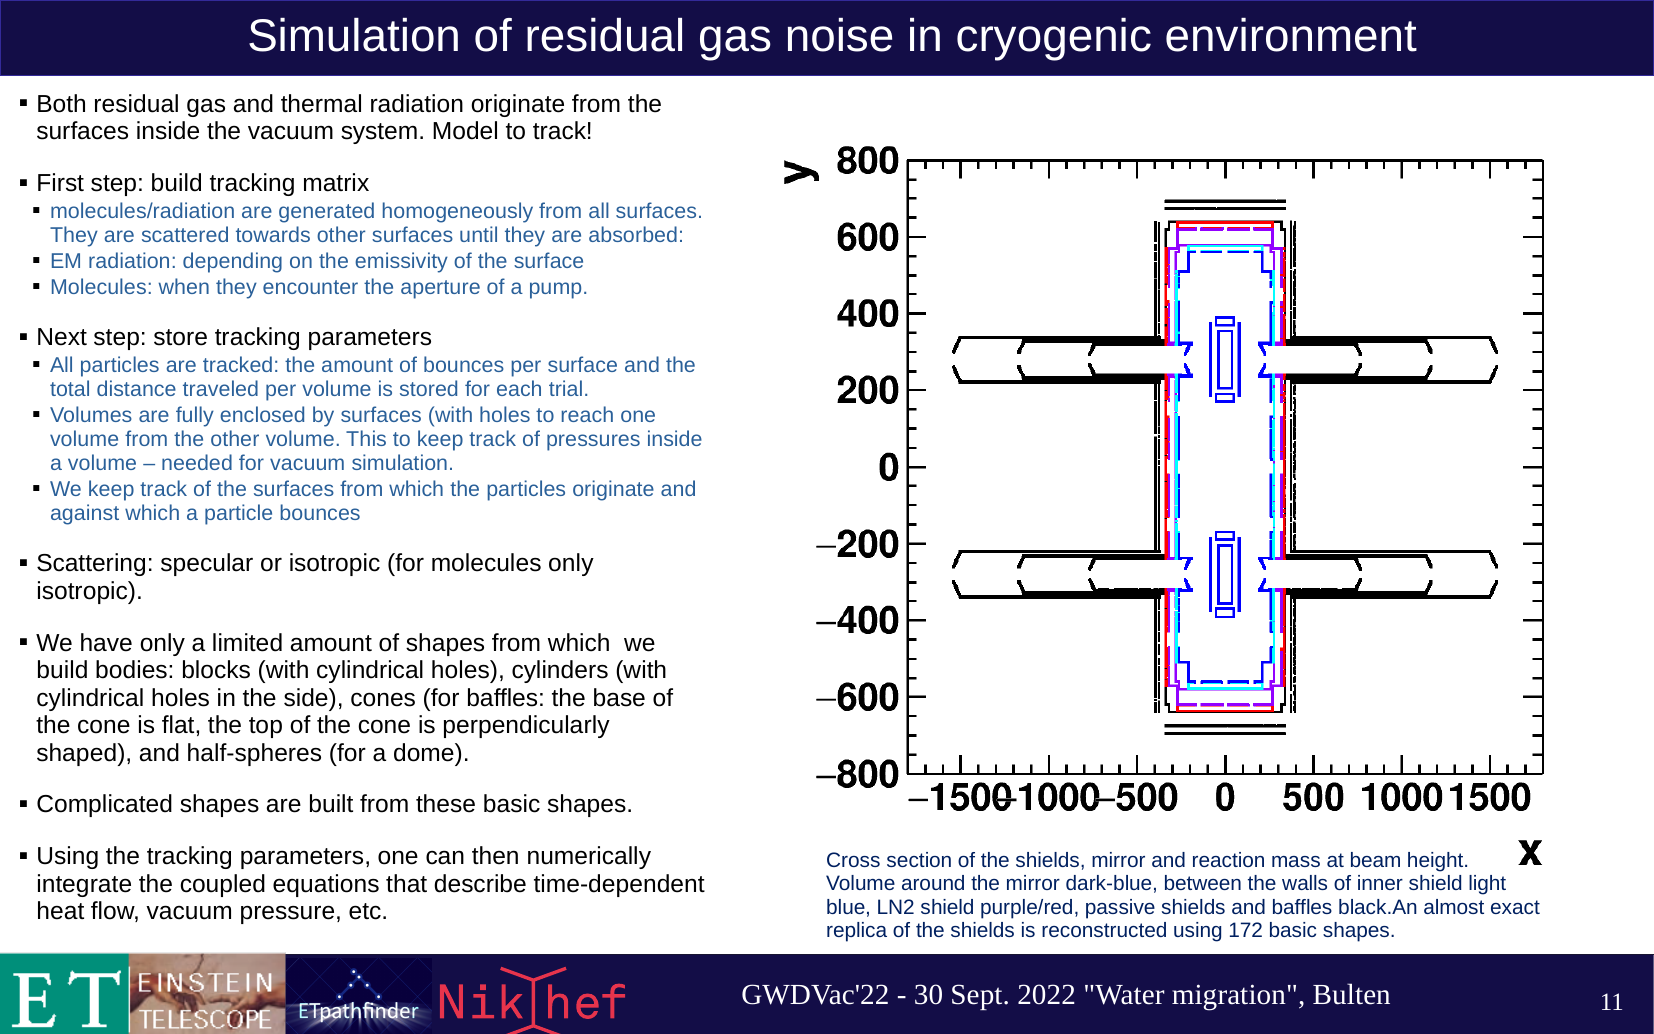

# Simulation of residual gas noise in cryogenic environment
Both residual gas and thermal radiation originate from the surfaces inside the vacuum system. Model to track!
First step: build tracking matrix
molecules/radiation are generated homogeneously from all surfaces. They are scattered towards other surfaces until they are absorbed:
EM radiation: depending on the emissivity of the surface
Molecules: when they encounter the aperture of a pump.
Next step: store tracking parameters
All particles are tracked: the amount of bounces per surface and the total distance traveled per volume is stored for each trial.
Volumes are fully enclosed by surfaces (with holes to reach one volume from the other volume. This to keep track of pressures inside a volume – needed for vacuum simulation.
We keep track of the surfaces from which the particles originate and against which a particle bounces
Scattering: specular or isotropic (for molecules only isotropic).
We have only a limited amount of shapes from which we build bodies: blocks (with cylindrical holes), cylinders (with cylindrical holes in the side), cones (for baffles: the base of the cone is flat, the top of the cone is perpendicularly shaped), and half-spheres (for a dome).
Complicated shapes are built from these basic shapes.
Using the tracking parameters, one can then numerically integrate the coupled equations that describe time-dependent heat flow, vacuum pressure, etc.
Cross section of the shields, mirror and reaction mass at beam height. Volume around the mirror dark-blue, between the walls of inner shield light blue, LN2 shield purple/red, passive shields and baffles black.An almost exact replica of the shields is reconstructed using 172 basic shapes.
GWDVac'22 - 30 Sept. 2022 "Water migration", Bulten
11